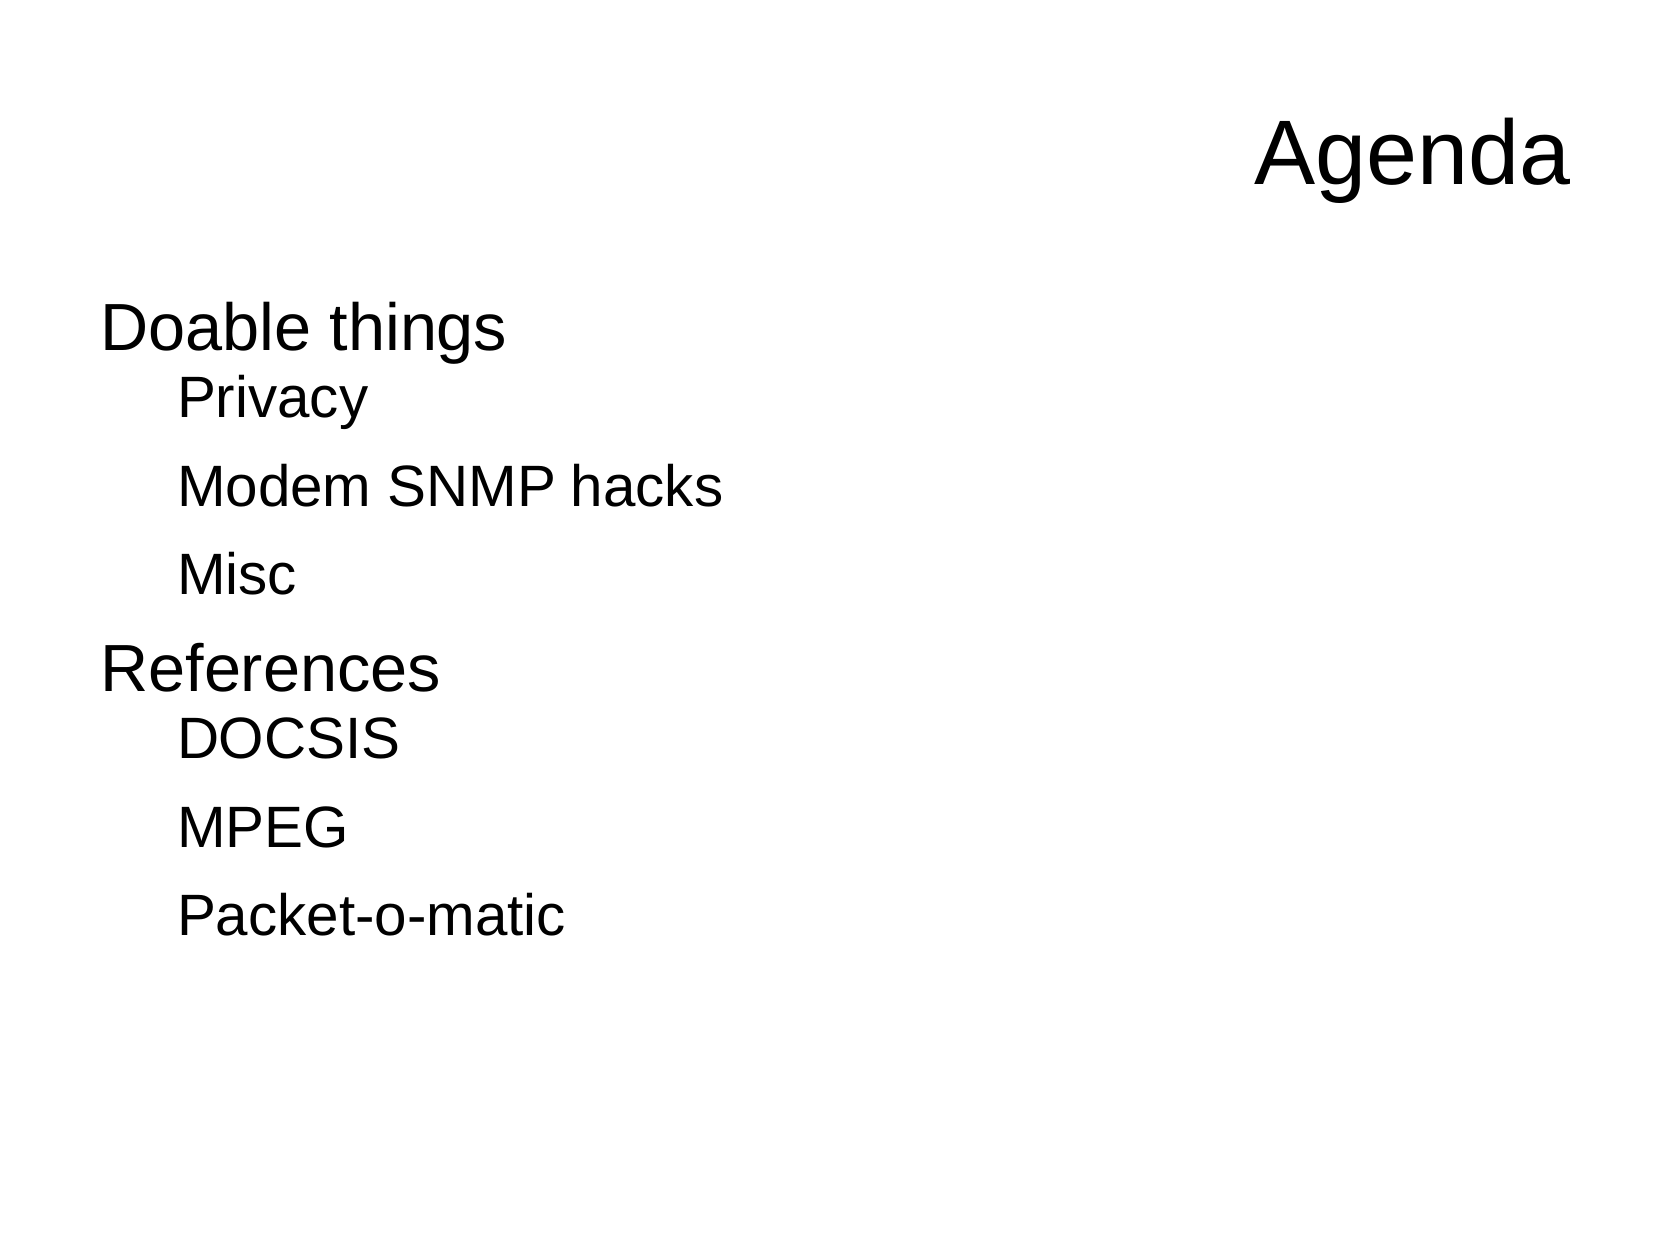

# Agenda
Doable things
Privacy
Modem SNMP hacks
Misc
References
DOCSIS
MPEG
Packet-o-matic